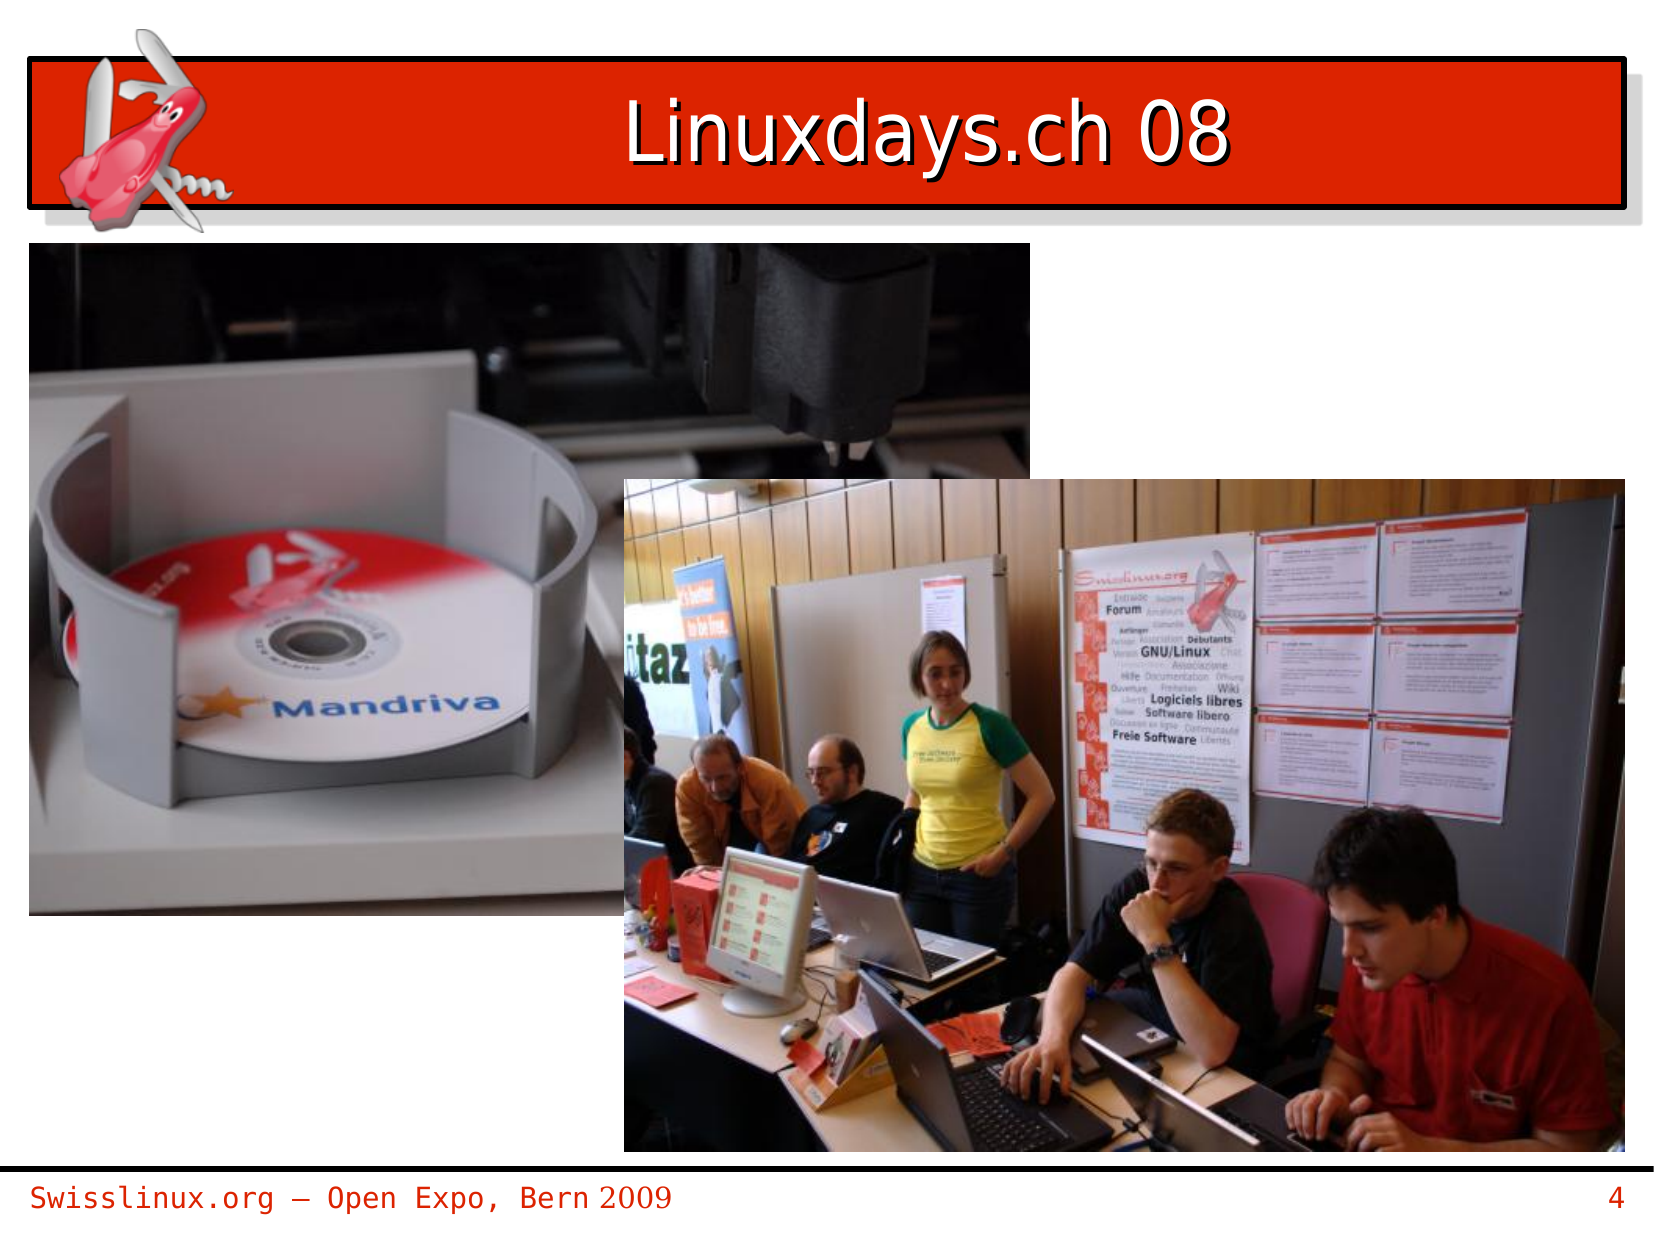

# Linuxdays.ch 08
26 Janvier 2007
4